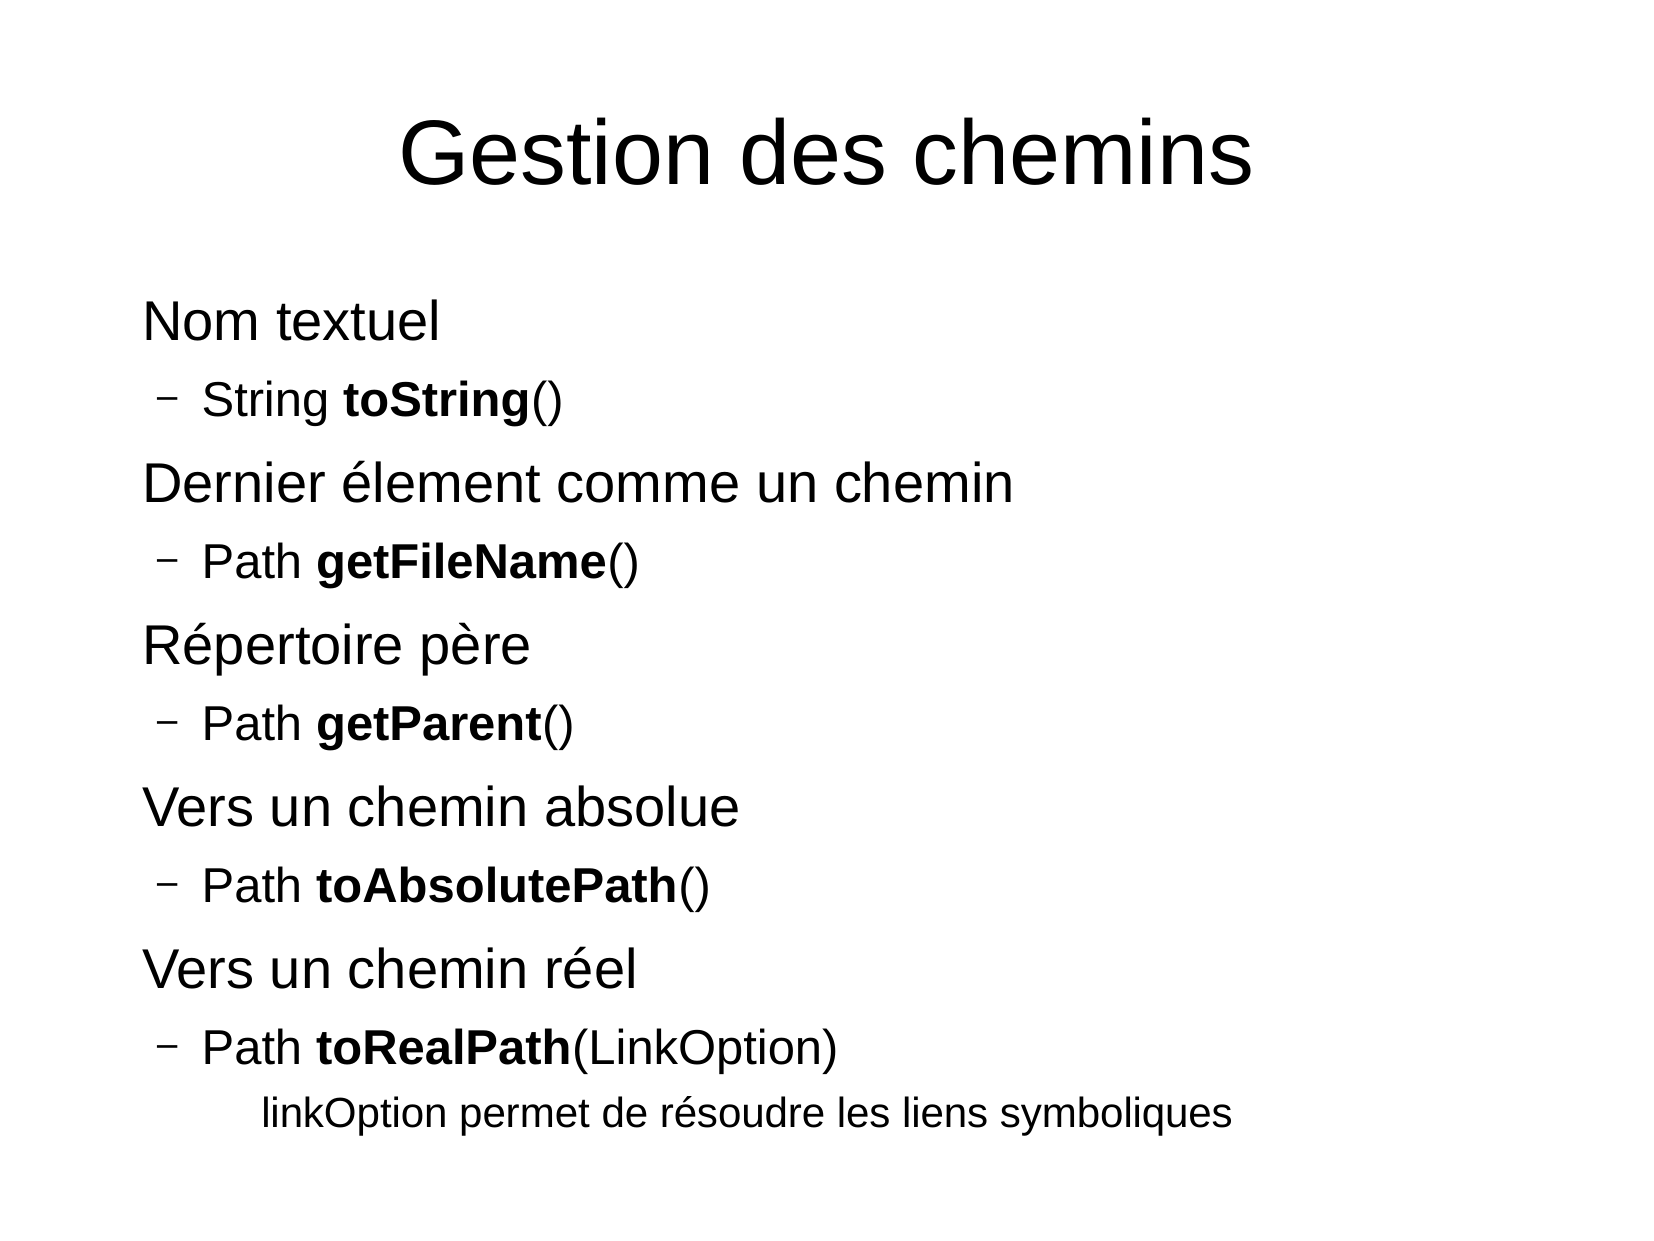

# Gestion des chemins
Nom textuel
String toString()
Dernier élement comme un chemin
Path getFileName()
Répertoire père
Path getParent()
Vers un chemin absolue
Path toAbsolutePath()
Vers un chemin réel
Path toRealPath(LinkOption)
linkOption permet de résoudre les liens symboliques